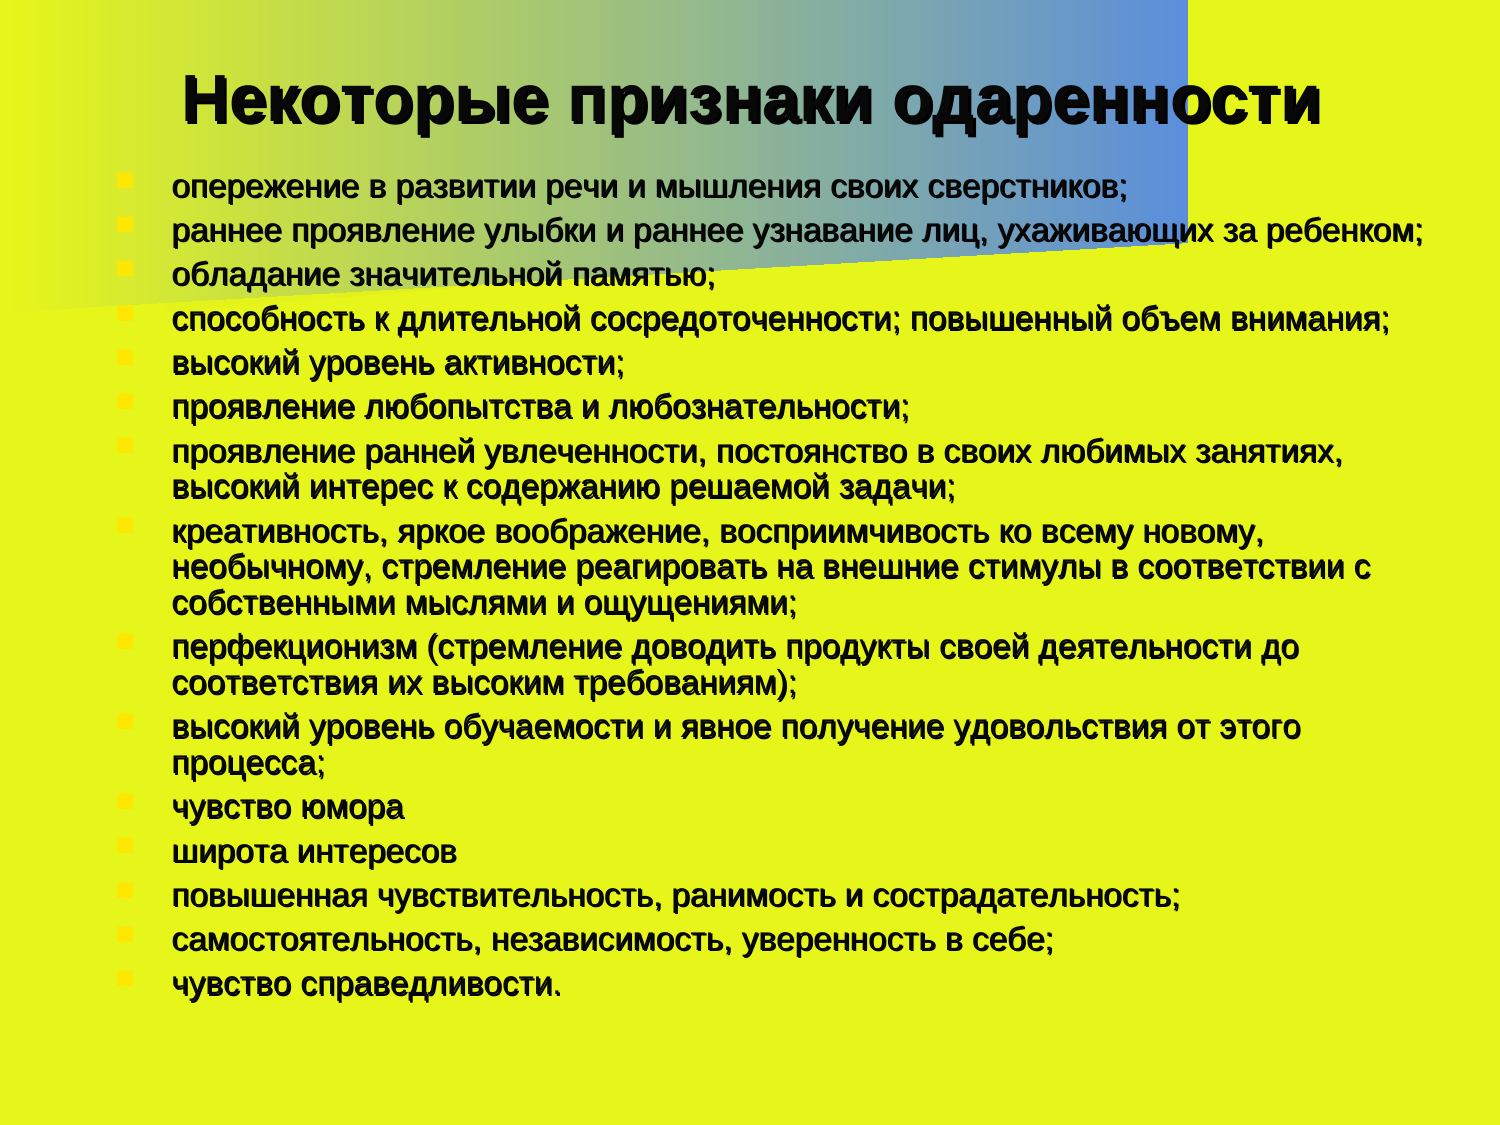

# Некоторые признаки одаренности
опережение в развитии речи и мышления своих сверстников;
раннее проявление улыбки и раннее узнавание лиц, ухаживающих за ребенком;
обладание значительной памятью;
способность к длительной сосредоточенности; повышенный объем внимания;
высокий уровень активности;
проявление любопытства и любознательности;
проявление ранней увлеченности, постоянство в своих любимых занятиях, высокий интерес к содержанию решаемой задачи;
креативность, яркое воображение, восприимчивость ко всему новому, необычному, стремление реагировать на внешние стимулы в соответствии с собственными мыслями и ощущениями;
перфекционизм (стремление доводить продукты своей деятельности до соответствия их высоким требованиям);
высокий уровень обучаемости и явное получение удовольствия от этого процесса;
чувство юмора
широта интересов
повышенная чувствительность, ранимость и сострадательность;
самостоятельность, независимость, уверенность в себе;
чувство справедливости.